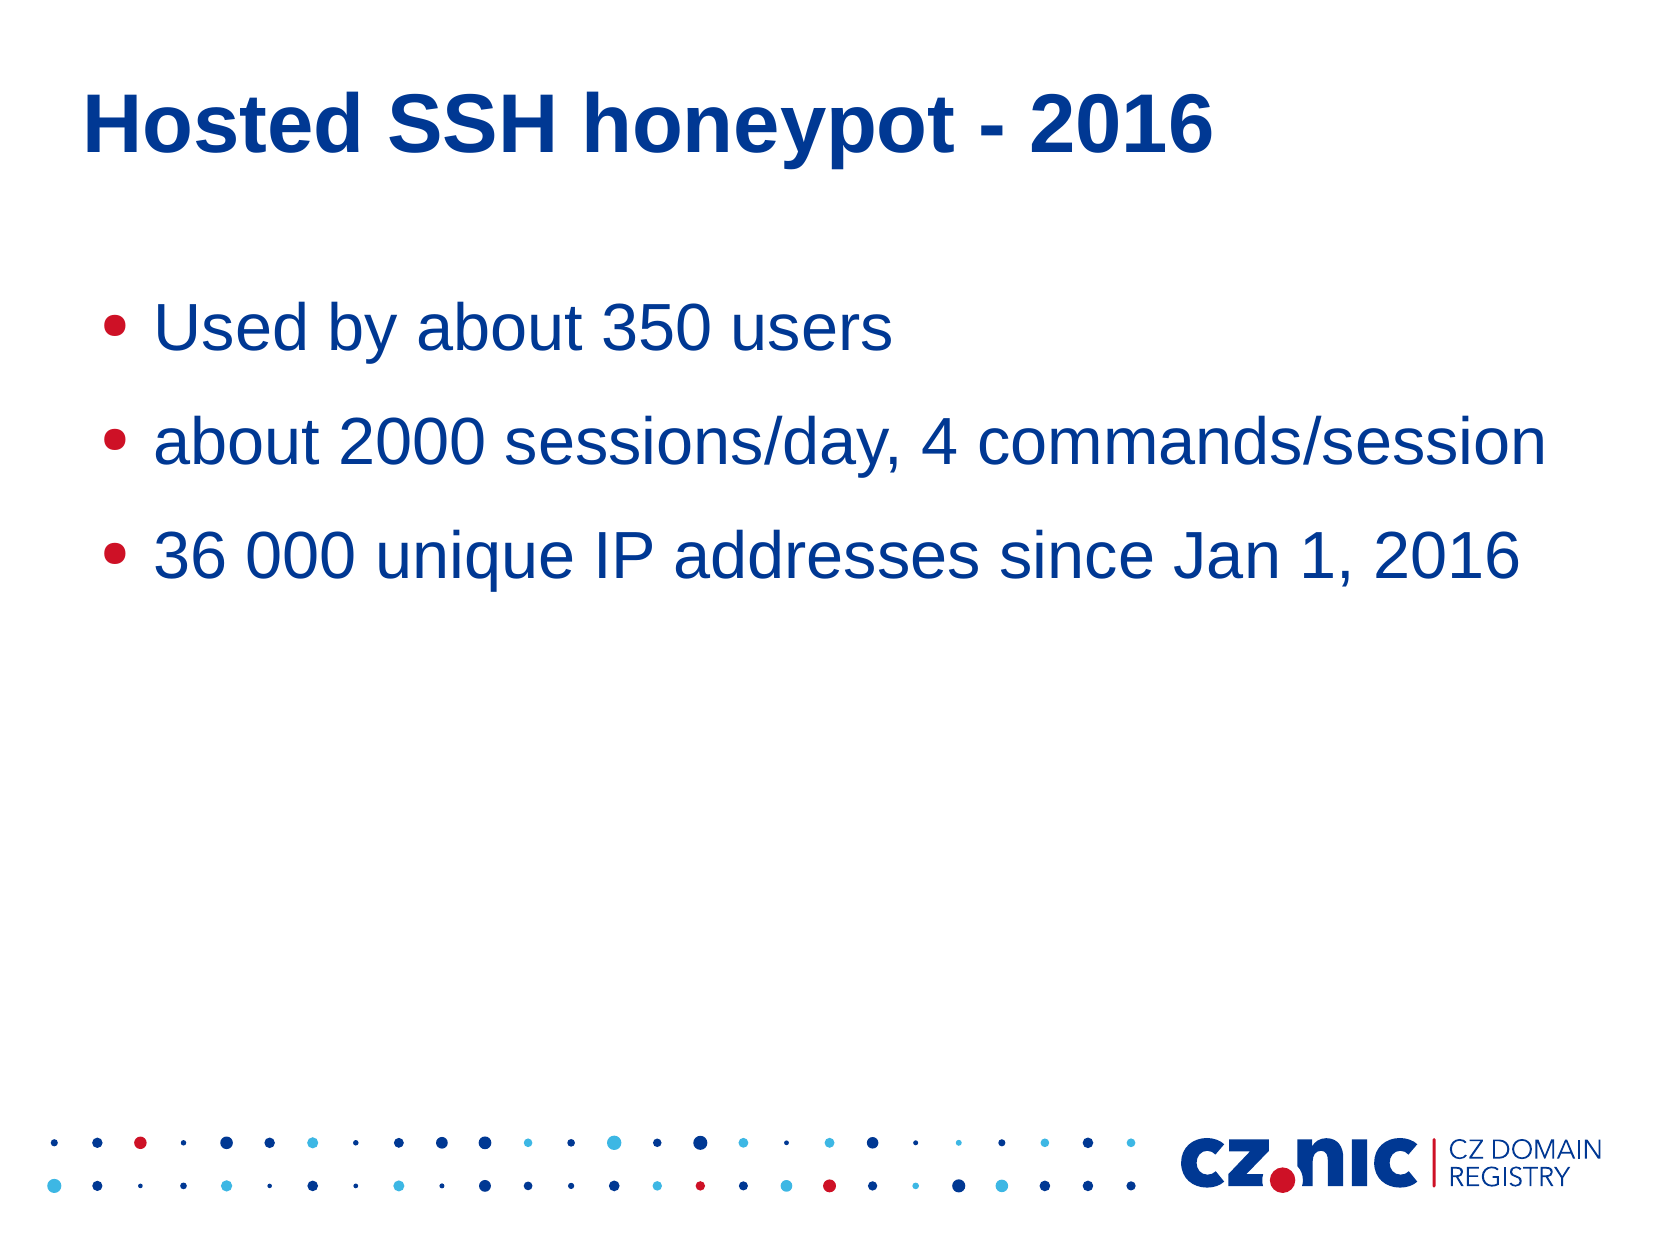

# Hosted SSH honeypot - 2016
Used by about 350 users
about 2000 sessions/day, 4 commands/session
36 000 unique IP addresses since Jan 1, 2016